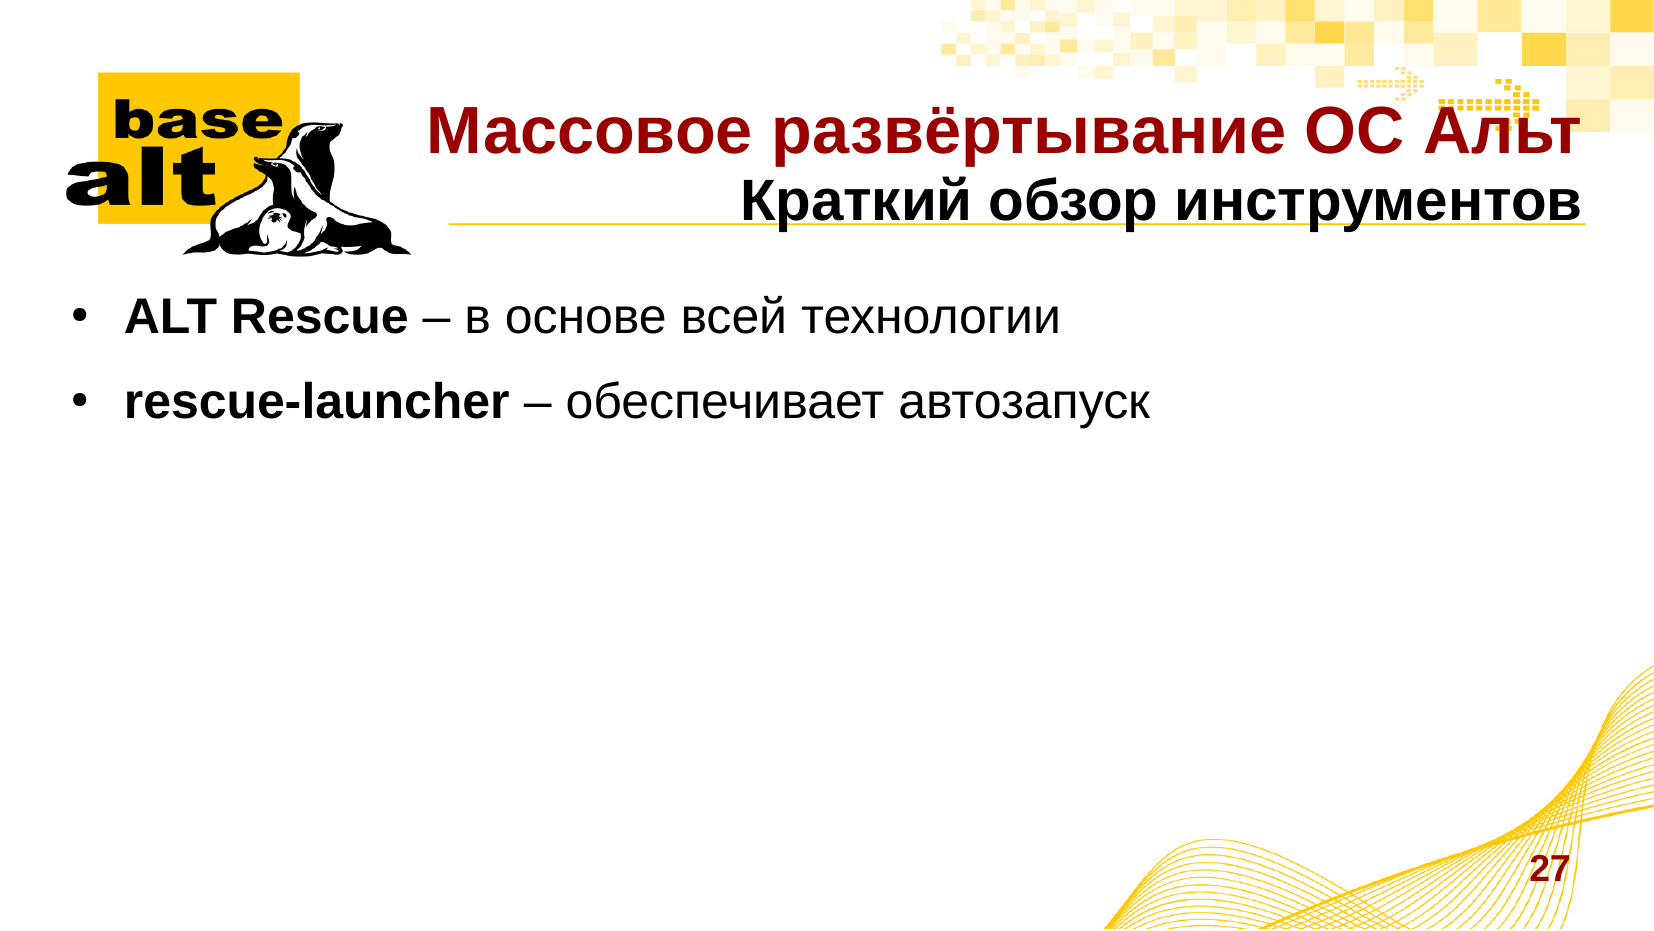

# Массовое развёртывание ОС Альт Краткий обзор инструментов
ALT Rescue – в основе всей технологии
rescue-launcher – обеспечивает автозапуск
27